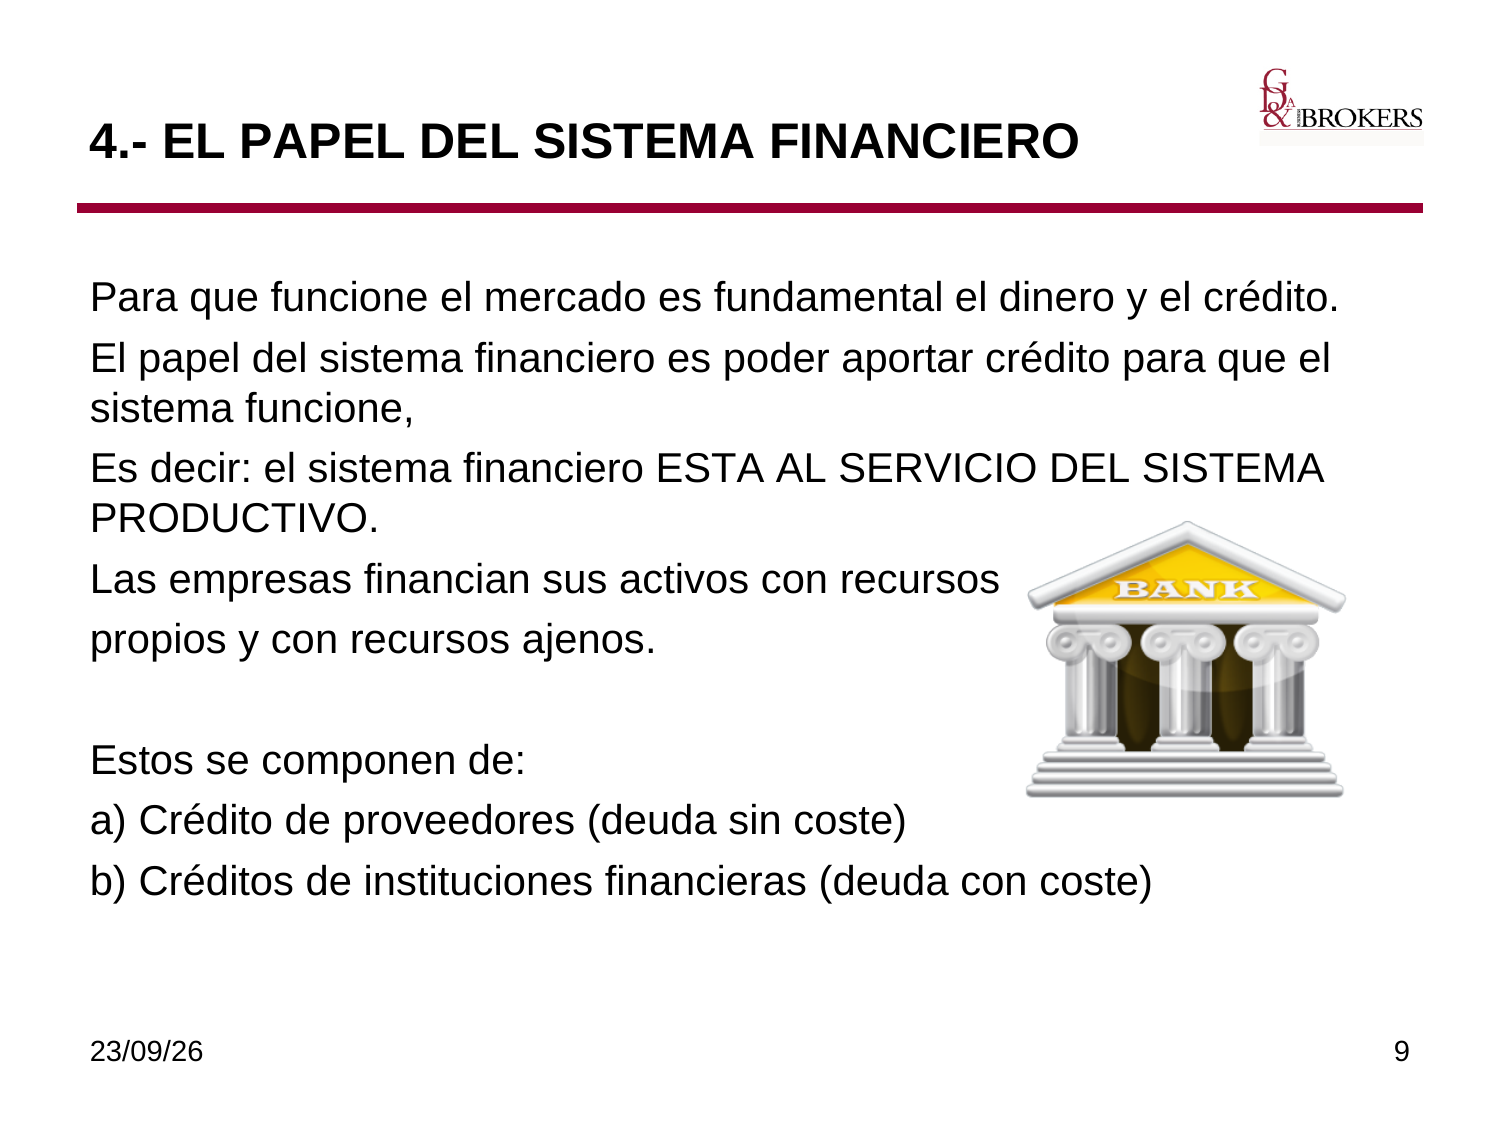

# 4.- EL PAPEL DEL SISTEMA FINANCIERO
Para que funcione el mercado es fundamental el dinero y el crédito.
El papel del sistema financiero es poder aportar crédito para que el sistema funcione,
Es decir: el sistema financiero ESTA AL SERVICIO DEL SISTEMA PRODUCTIVO.
Las empresas financian sus activos con recursos
propios y con recursos ajenos.
Estos se componen de:
 Crédito de proveedores (deuda sin coste)
 Créditos de instituciones financieras (deuda con coste)
9